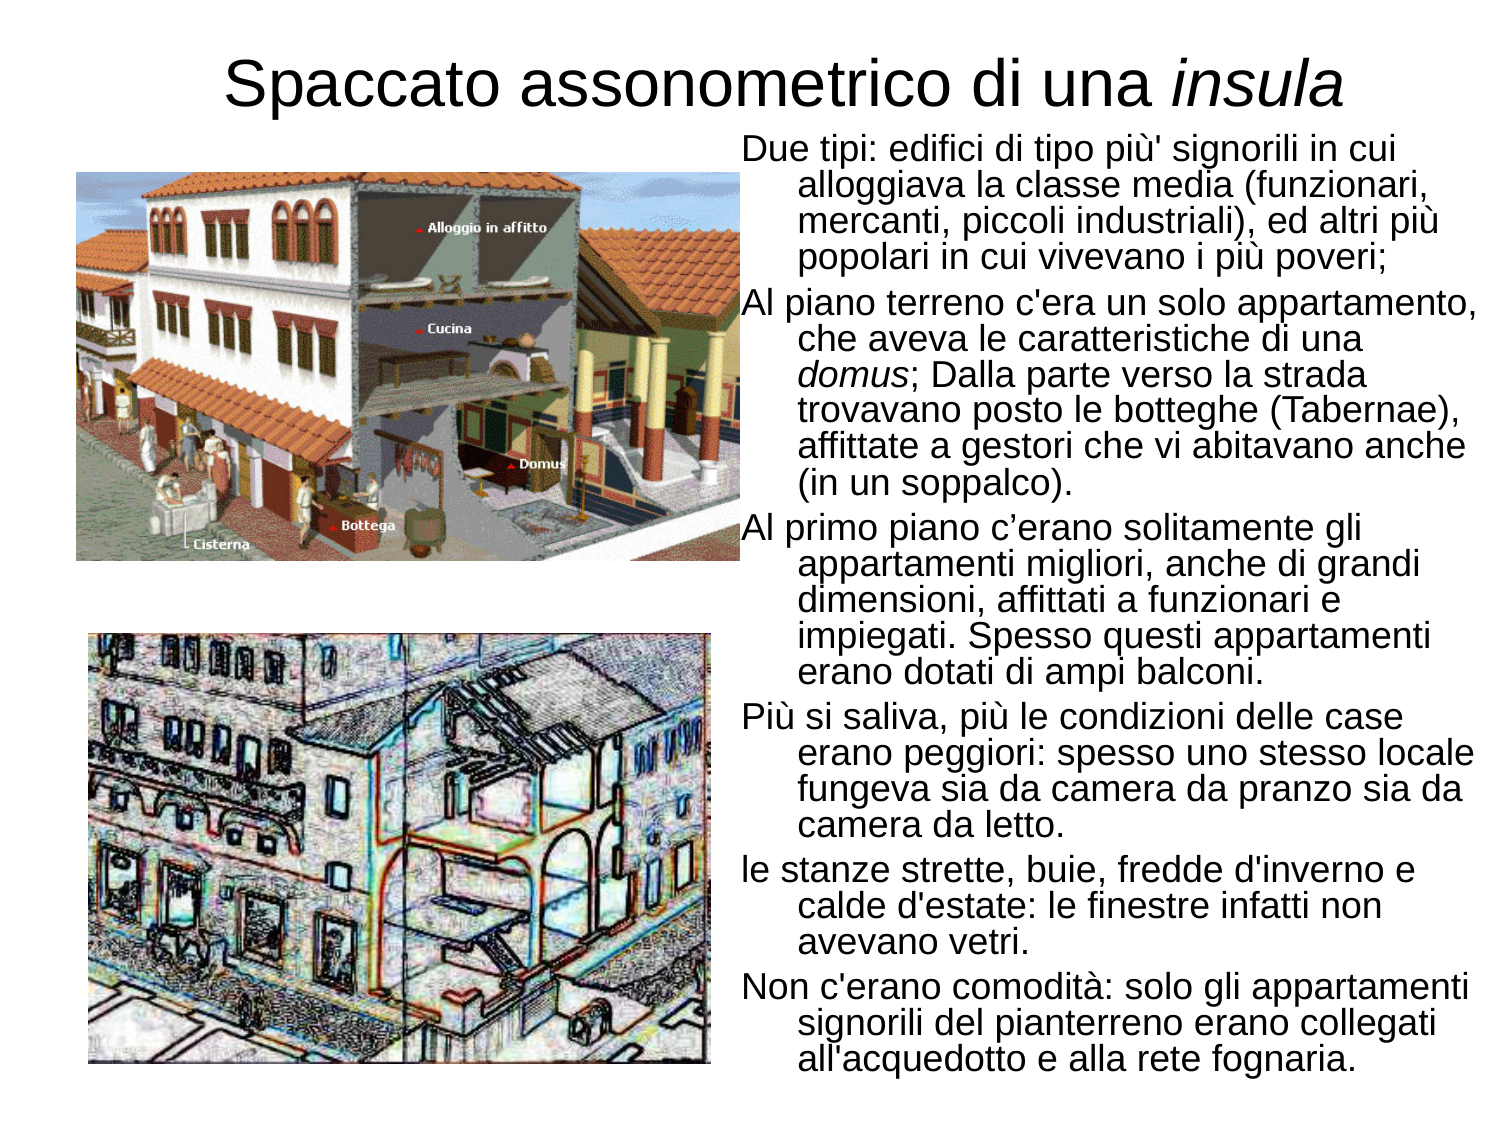

# Spaccato assonometrico di una insula
Due tipi: edifici di tipo più' signorili in cui alloggiava la classe media (funzionari, mercanti, piccoli industriali), ed altri più popolari in cui vivevano i più poveri;
Al piano terreno c'era un solo appartamento, che aveva le caratteristiche di una domus; Dalla parte verso la strada trovavano posto le botteghe (Tabernae), affittate a gestori che vi abitavano anche (in un soppalco).
Al primo piano c’erano solitamente gli appartamenti migliori, anche di grandi dimensioni, affittati a funzionari e impiegati. Spesso questi appartamenti erano dotati di ampi balconi.
Più si saliva, più le condizioni delle case erano peggiori: spesso uno stesso locale fungeva sia da camera da pranzo sia da camera da letto.
le stanze strette, buie, fredde d'inverno e calde d'estate: le finestre infatti non avevano vetri.
Non c'erano comodità: solo gli appartamenti signorili del pianterreno erano collegati all'acquedotto e alla rete fognaria.